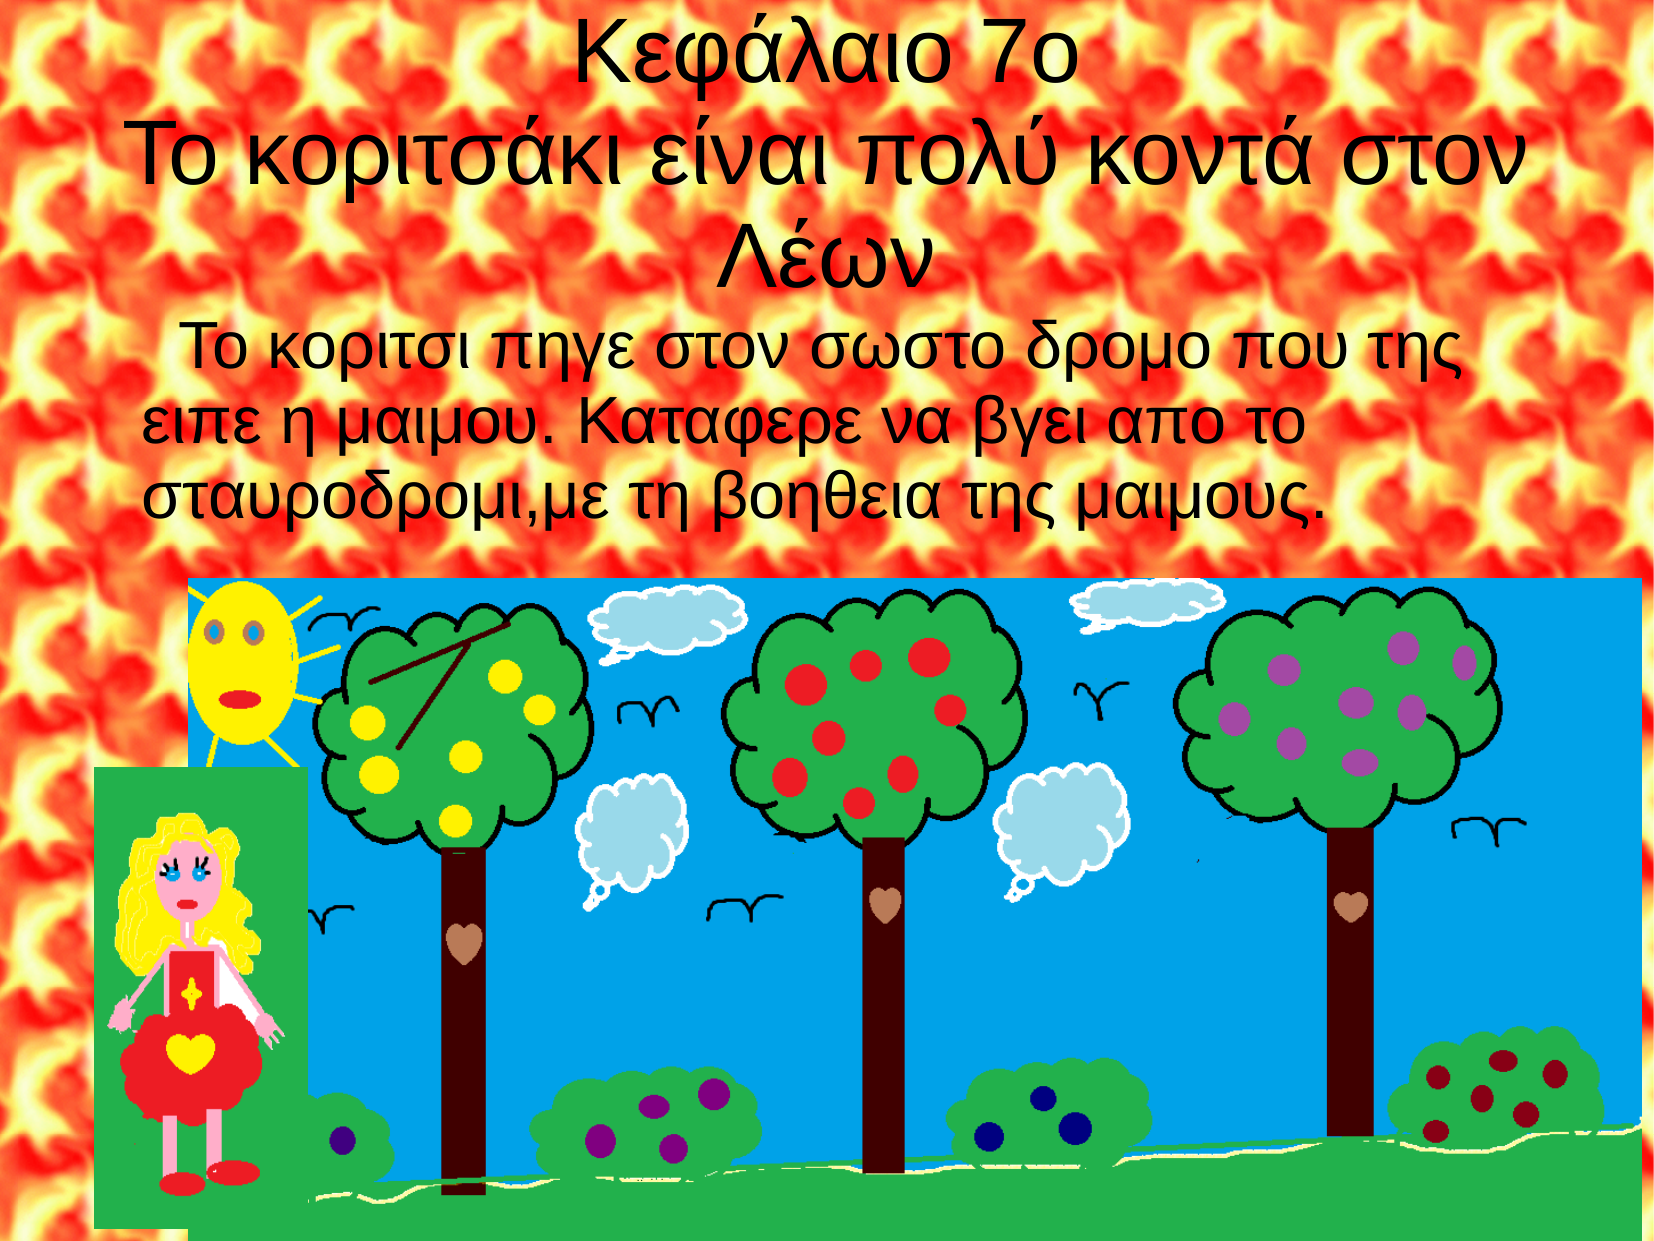

# Κεφάλαιο 7ο Το κοριτσάκι είναι πολύ κοντά στον Λέων
 Το κοριτσι πηγε στον σωστο δρομο που της ειπε η μαιμου. Καταφερε να βγει απο το σταυροδρομι,με τη βοηθεια της μαιμους.